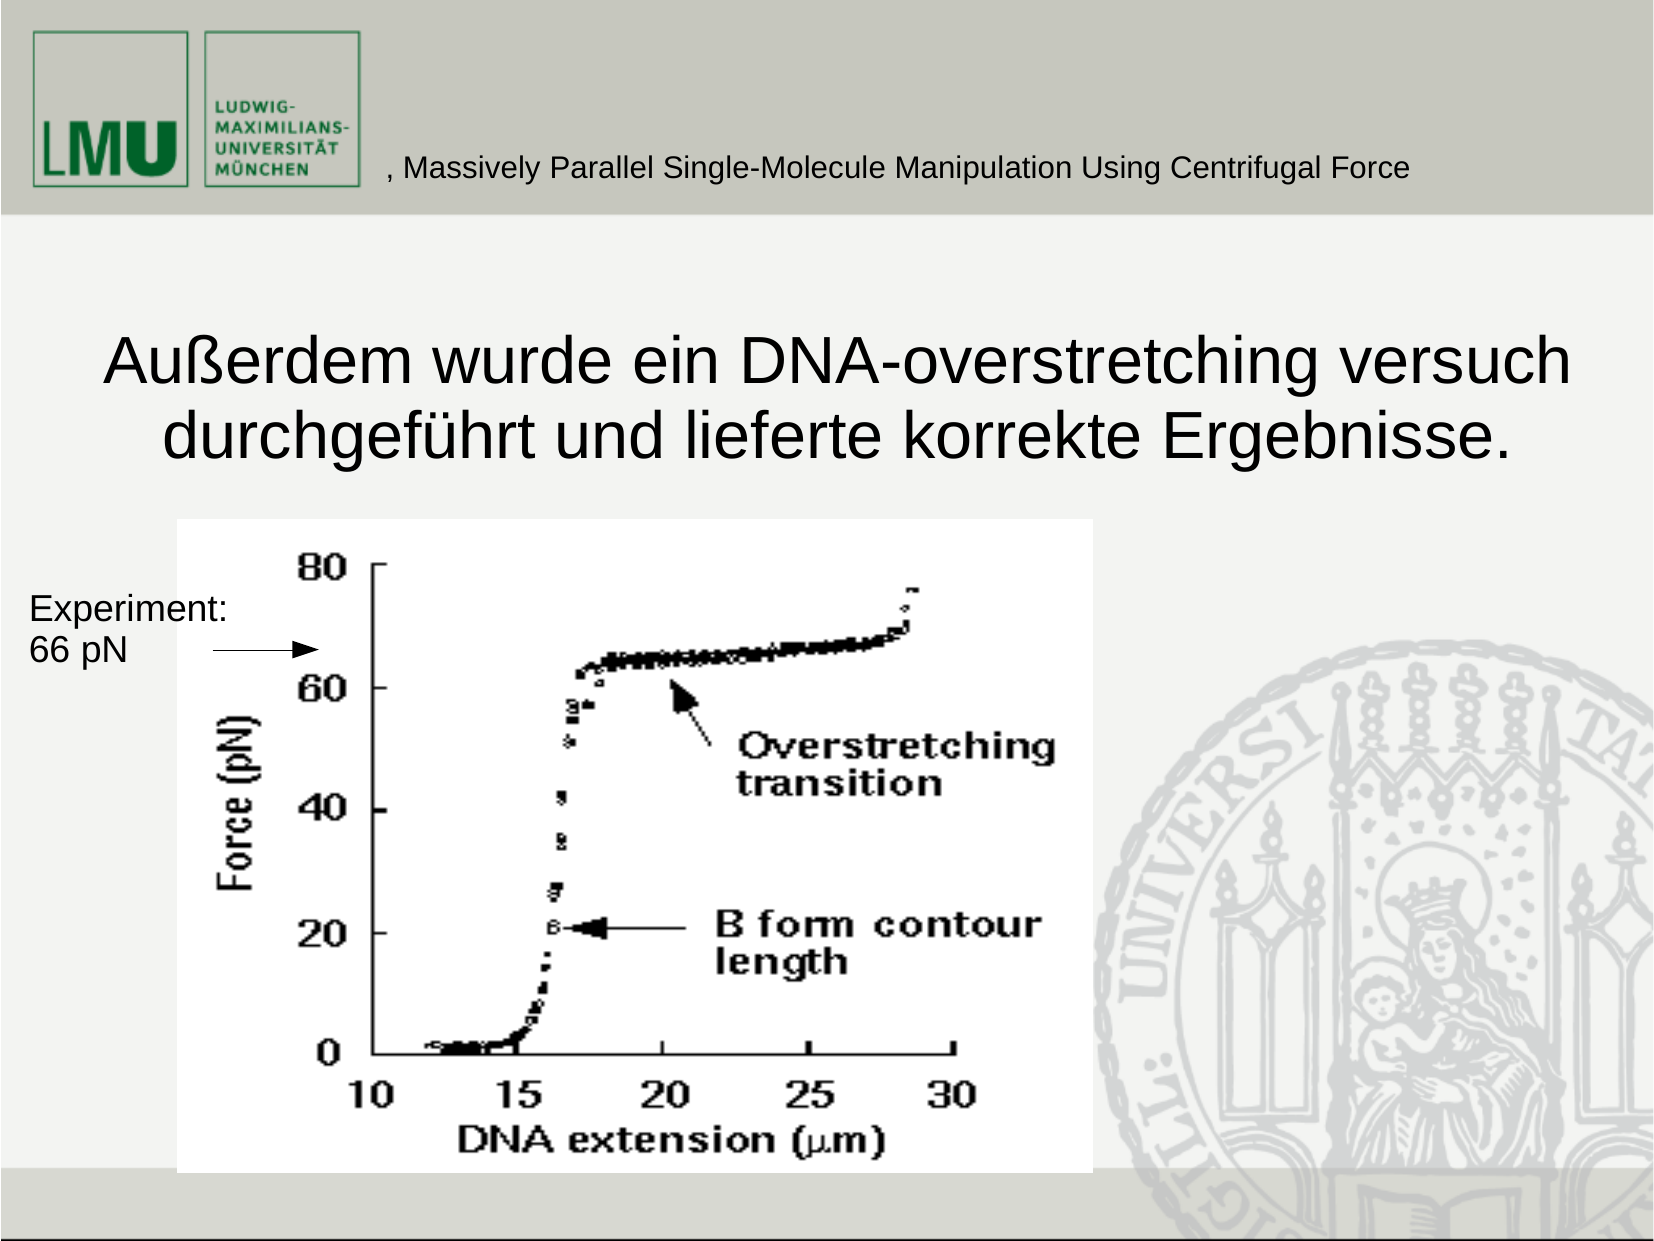

, Massively Parallel Single-Molecule Manipulation Using Centrifugal Force
Außerdem wurde ein DNA-overstretching versuch durchgeführt und lieferte korrekte Ergebnisse.
Experiment:
66 pN
#